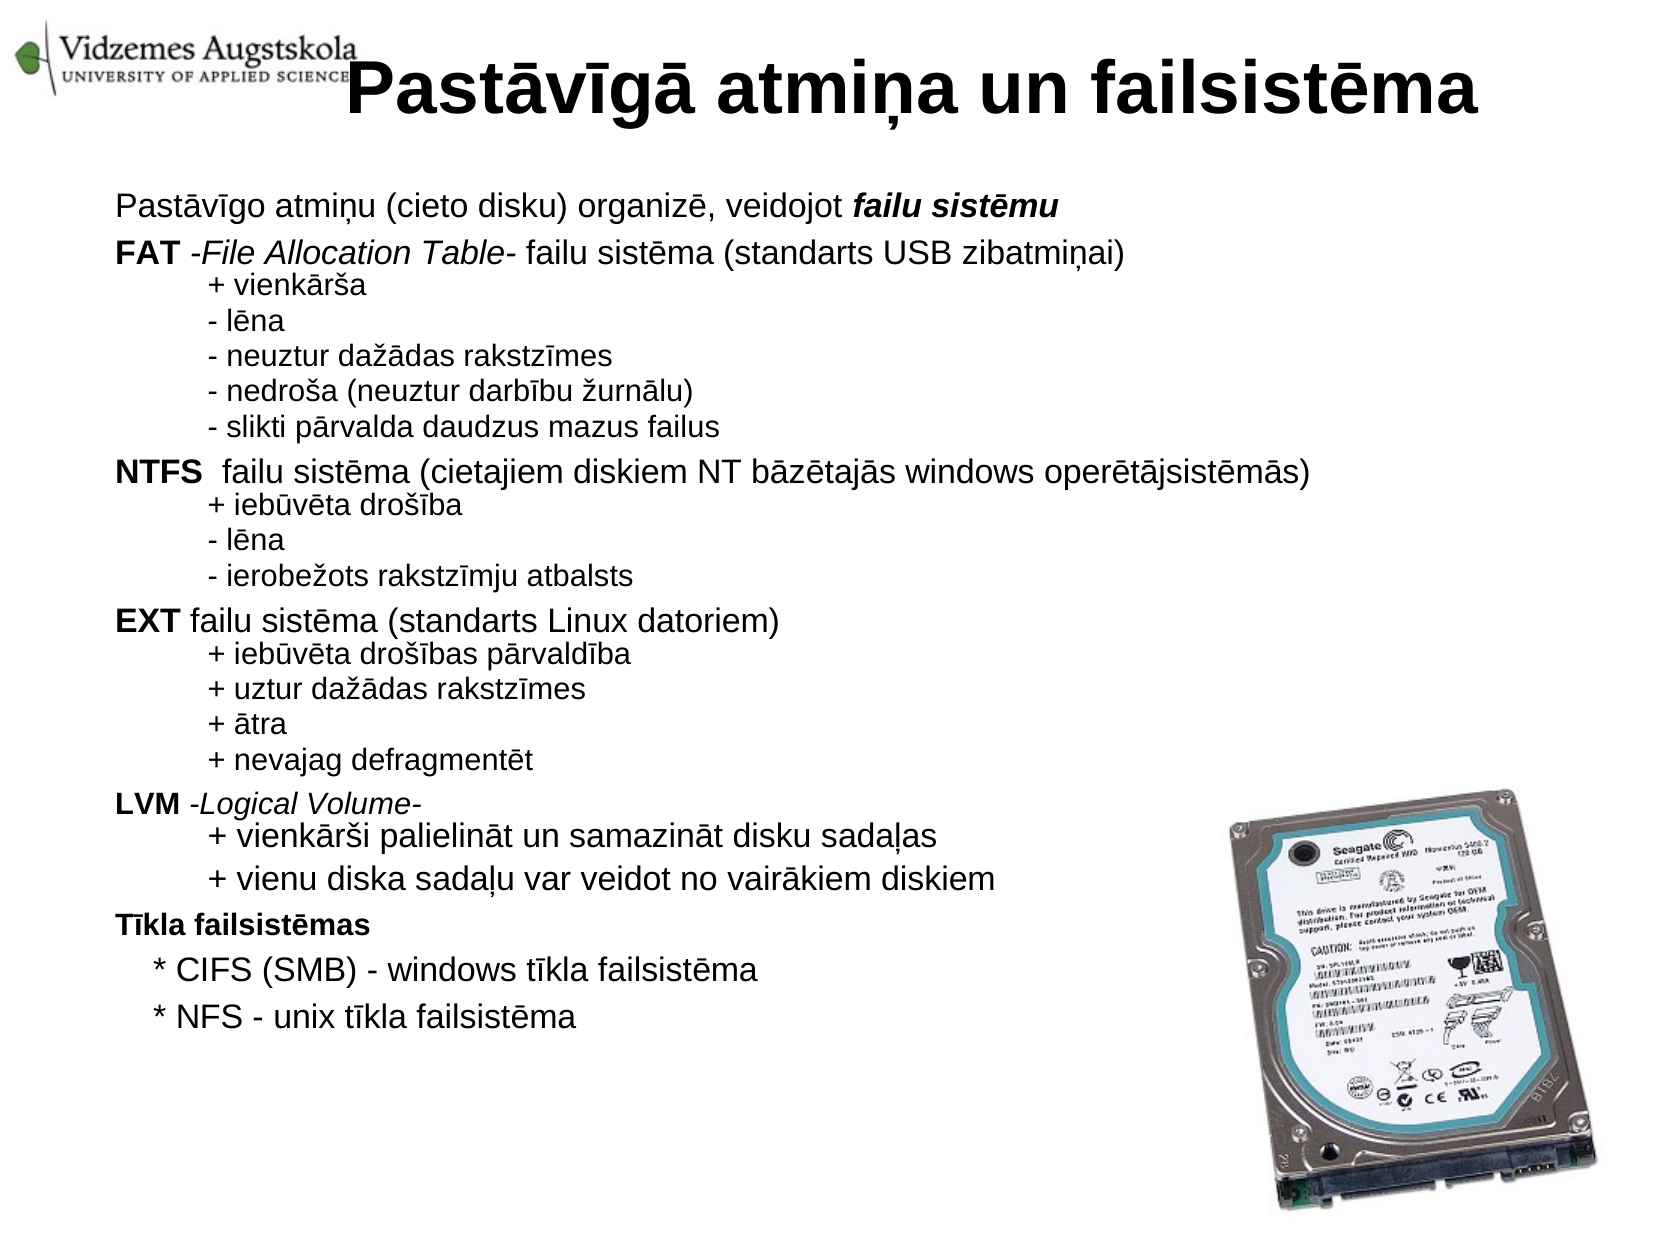

# Pastāvīgā atmiņa un failsistēma
Pastāvīgo atmiņu (cieto disku) organizē, veidojot failu sistēmu
FAT -File Allocation Table- failu sistēma (standarts USB zibatmiņai)
+ vienkārša
- lēna
- neuztur dažādas rakstzīmes
- nedroša (neuztur darbību žurnālu)
- slikti pārvalda daudzus mazus failus
NTFS failu sistēma (cietajiem diskiem NT bāzētajās windows operētājsistēmās)
+ iebūvēta drošība
- lēna
- ierobežots rakstzīmju atbalsts
EXT failu sistēma (standarts Linux datoriem)
+ iebūvēta drošības pārvaldība
+ uztur dažādas rakstzīmes
+ ātra
+ nevajag defragmentēt
LVM -Logical Volume-
+ vienkārši palielināt un samazināt disku sadaļas
+ vienu diska sadaļu var veidot no vairākiem diskiem
Tīkla failsistēmas
 * CIFS (SMB) - windows tīkla failsistēma
 * NFS - unix tīkla failsistēma